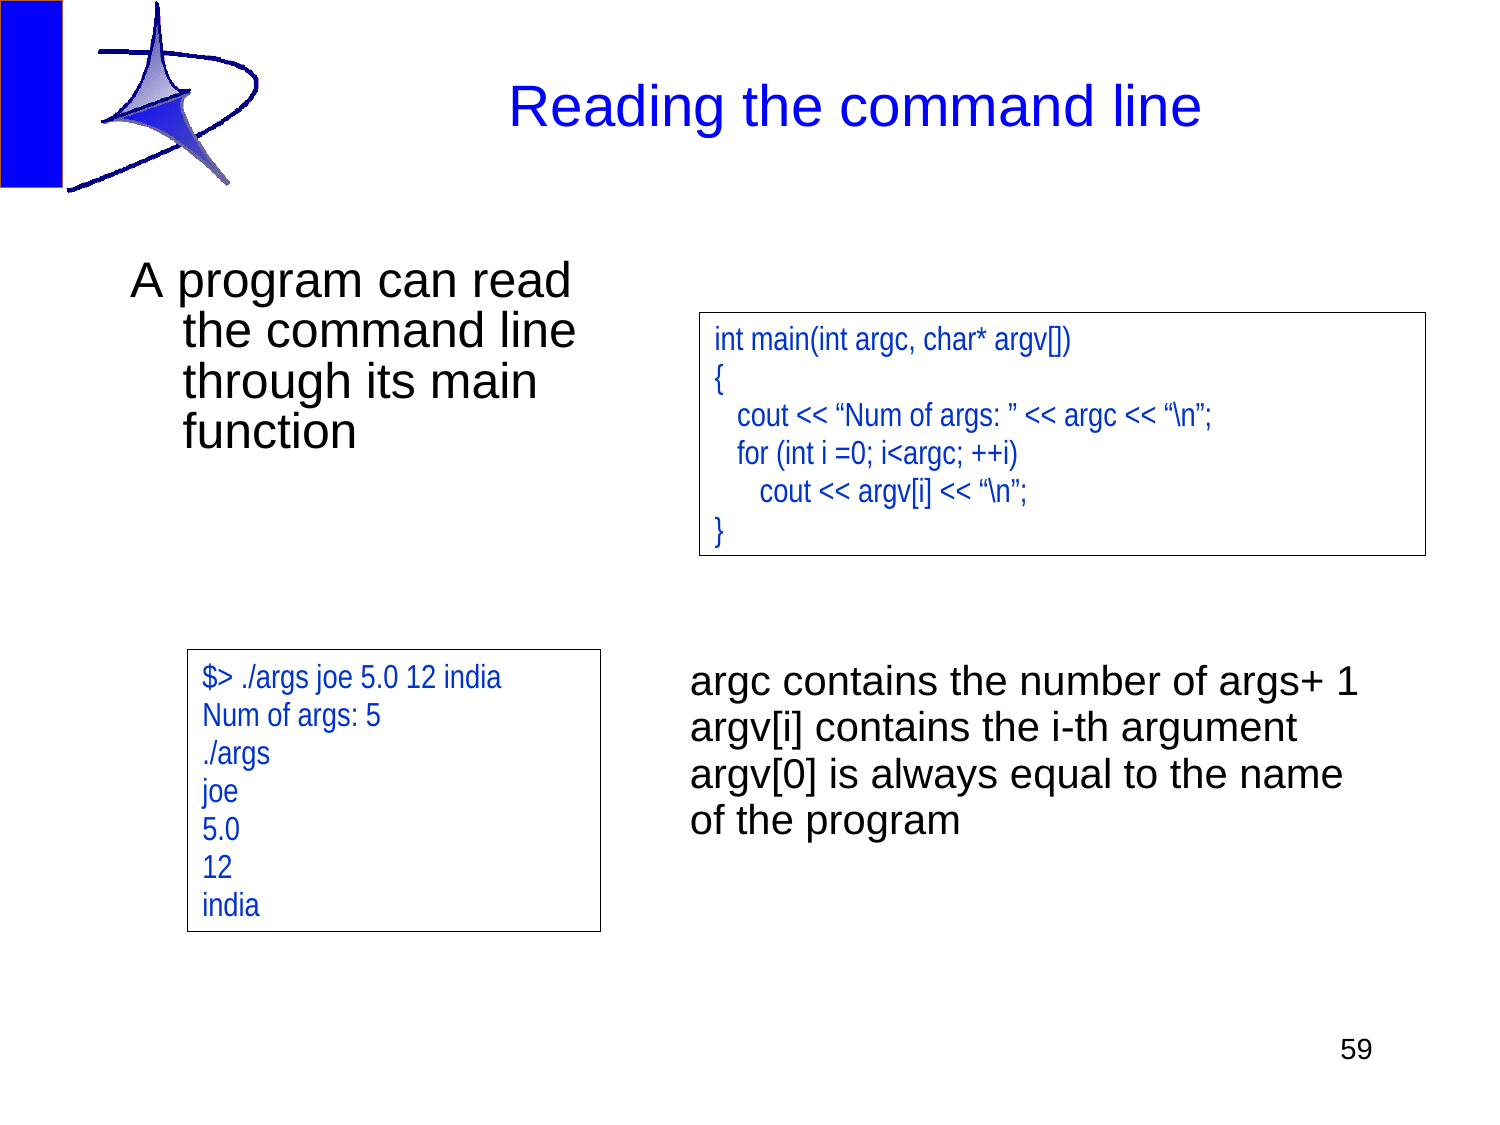

# Reading the command line
A program can read the command line through its main function
int main(int argc, char* argv[])
{
 cout << “Num of args: ” << argc << “\n”;
 for (int i =0; i<argc; ++i)
 cout << argv[i] << “\n”;
}
$> ./args joe 5.0 12 india
Num of args: 5
./args
joe
5.0
12
india
argc contains the number of args+ 1
argv[i] contains the i-th argument
argv[0] is always equal to the name of the program
59